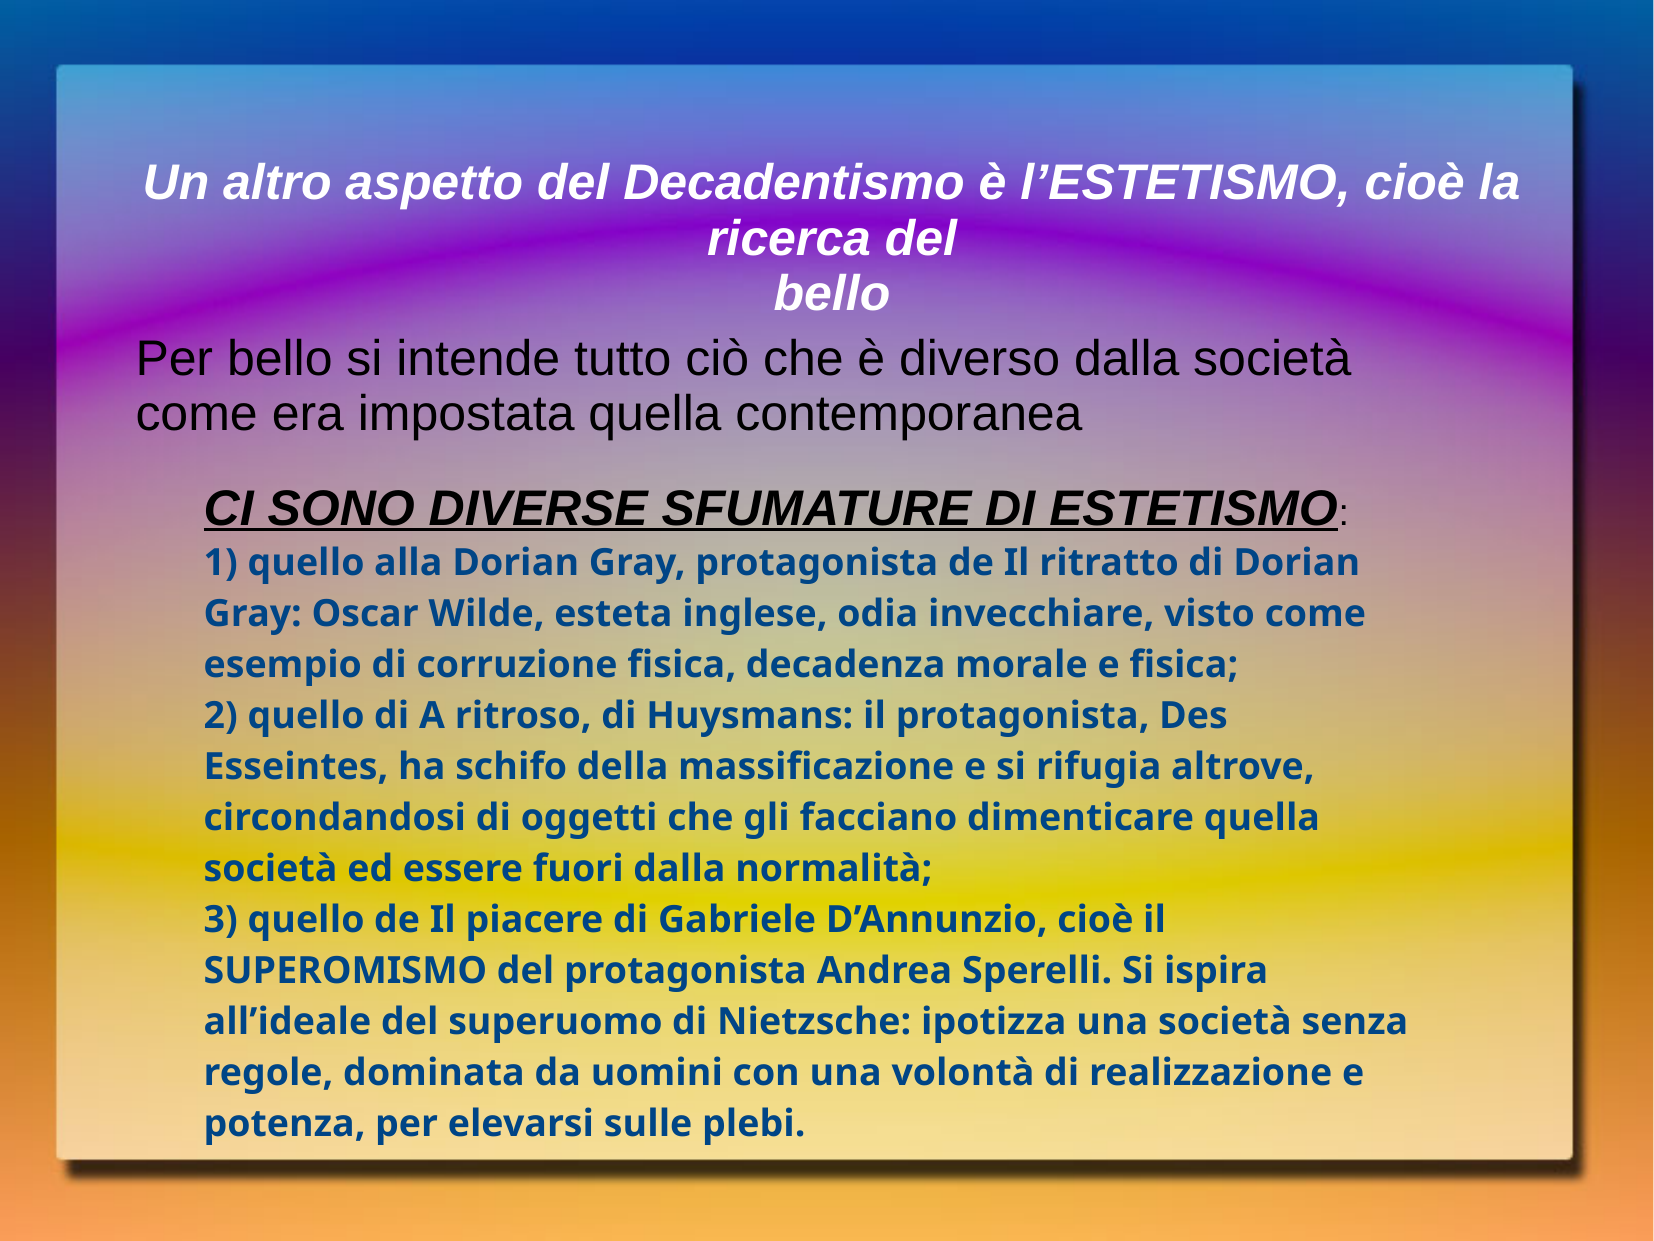

# Un altro aspetto del Decadentismo è l’ESTETISMO, cioè la ricerca del bello
Per bello si intende tutto ciò che è diverso dalla società come era impostata quella contemporanea
CI SONO DIVERSE SFUMATURE DI ESTETISMO:
1) quello alla Dorian Gray, protagonista de Il ritratto di Dorian Gray: Oscar Wilde, esteta inglese, odia invecchiare, visto come esempio di corruzione fisica, decadenza morale e fisica;
2) quello di A ritroso, di Huysmans: il protagonista, Des Esseintes, ha schifo della massificazione e si rifugia altrove, circondandosi di oggetti che gli facciano dimenticare quella società ed essere fuori dalla normalità;
3) quello de Il piacere di Gabriele D’Annunzio, cioè il SUPEROMISMO del protagonista Andrea Sperelli. Si ispira all’ideale del superuomo di Nietzsche: ipotizza una società senza regole, dominata da uomini con una volontà di realizzazione e potenza, per elevarsi sulle plebi.